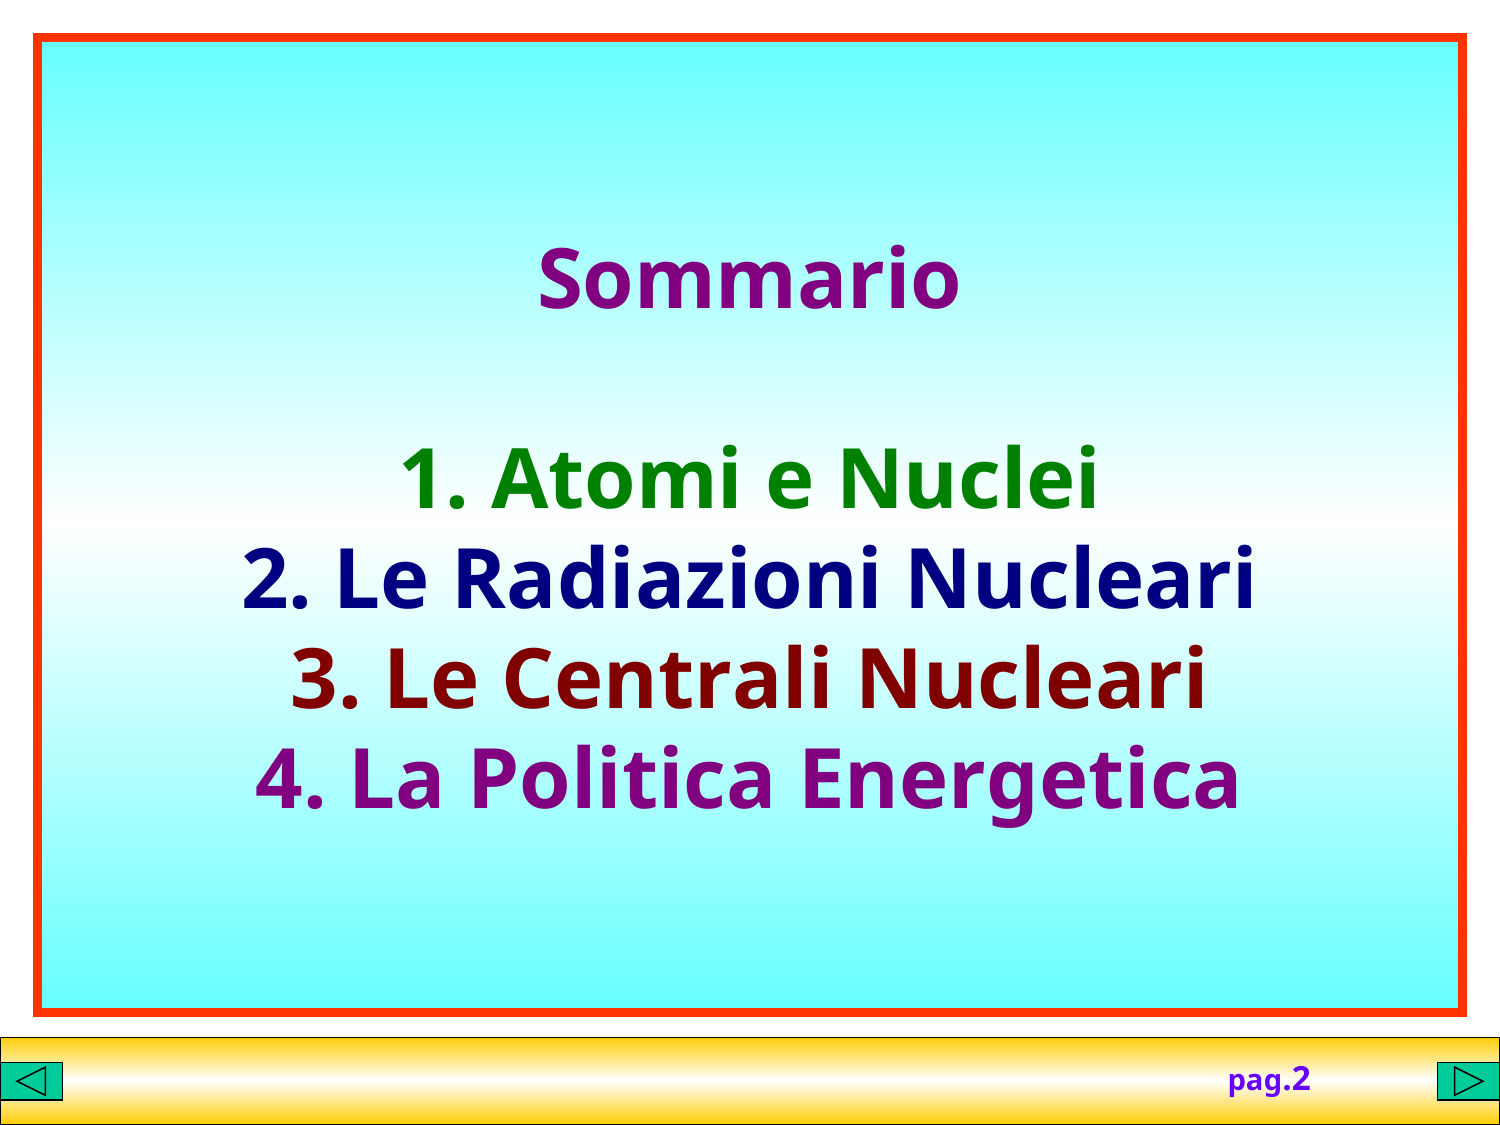

# Sommario 1. Atomi e Nuclei 2. Le Radiazioni Nucleari 3. Le Centrali Nucleari 4. La Politica Energetica
2